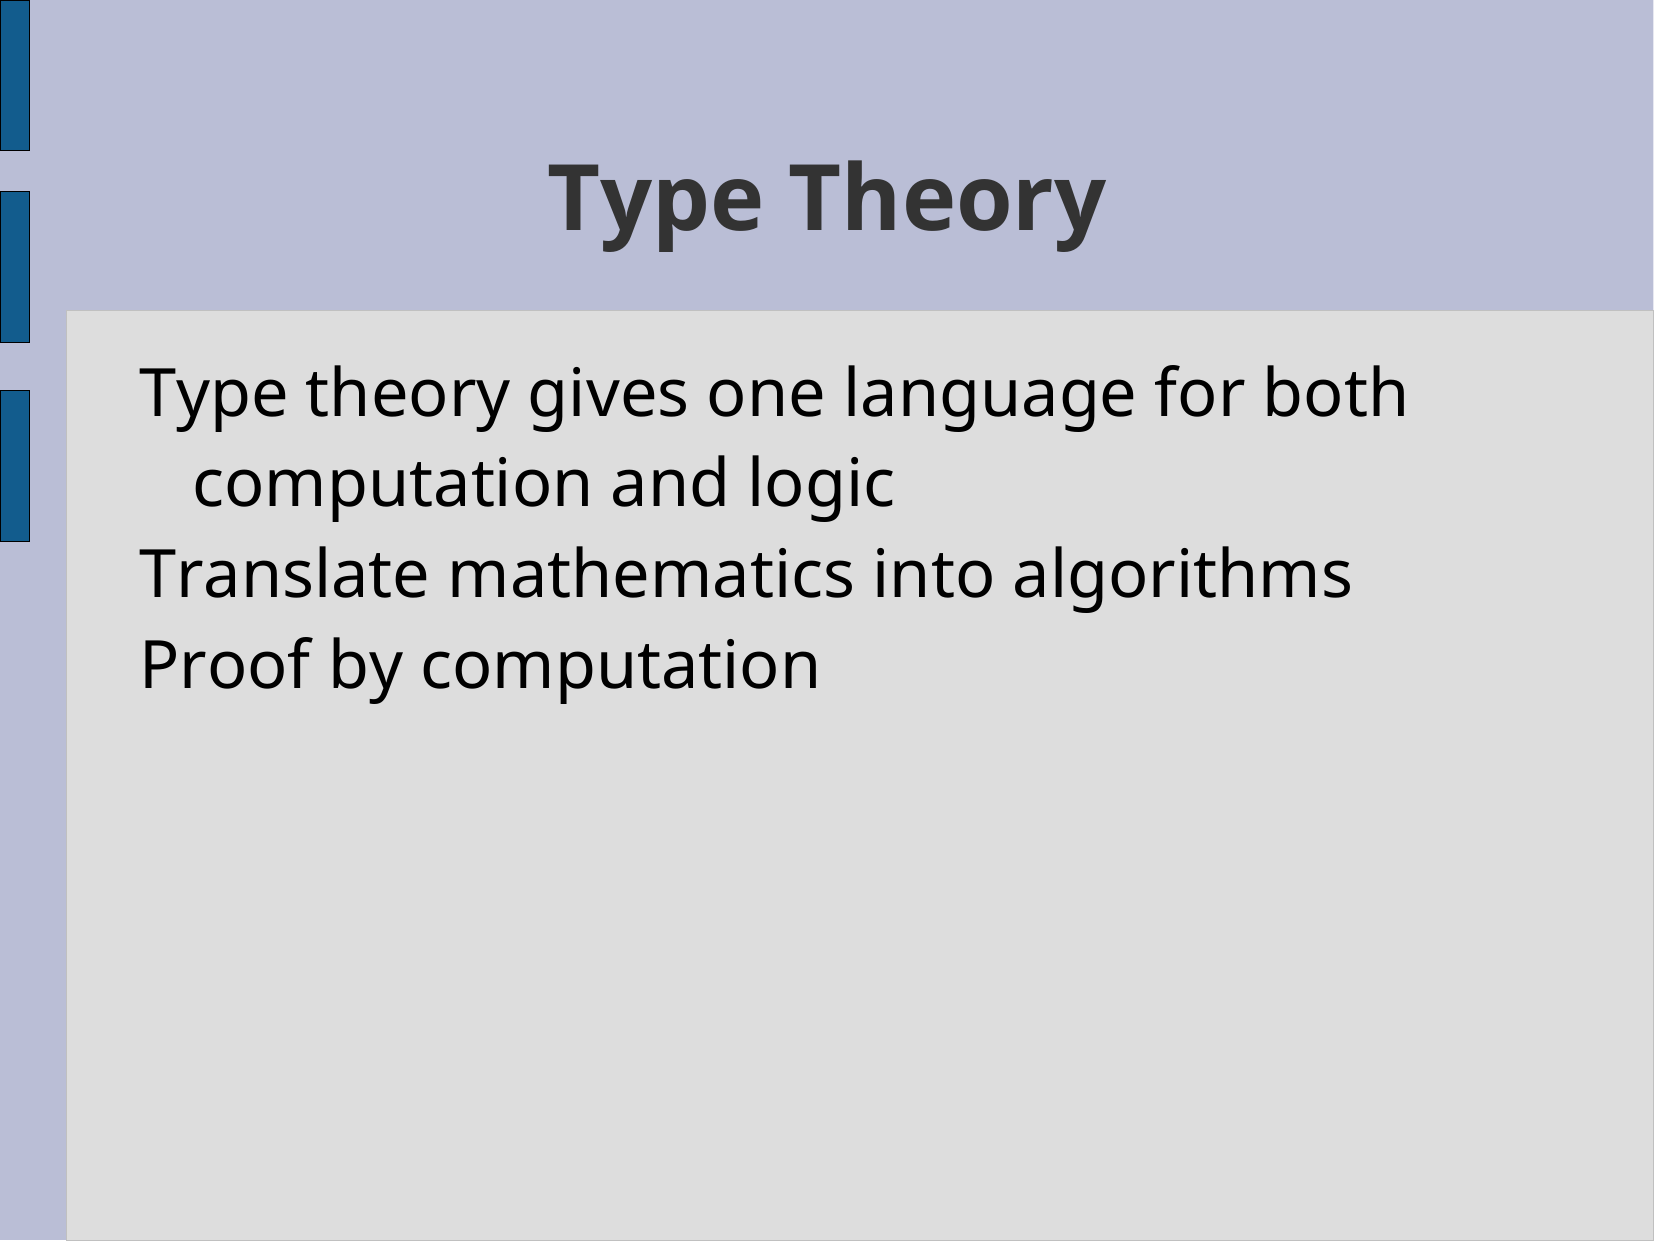

# Type Theory
Type theory gives one language for both computation and logic
Translate mathematics into algorithms
Proof by computation